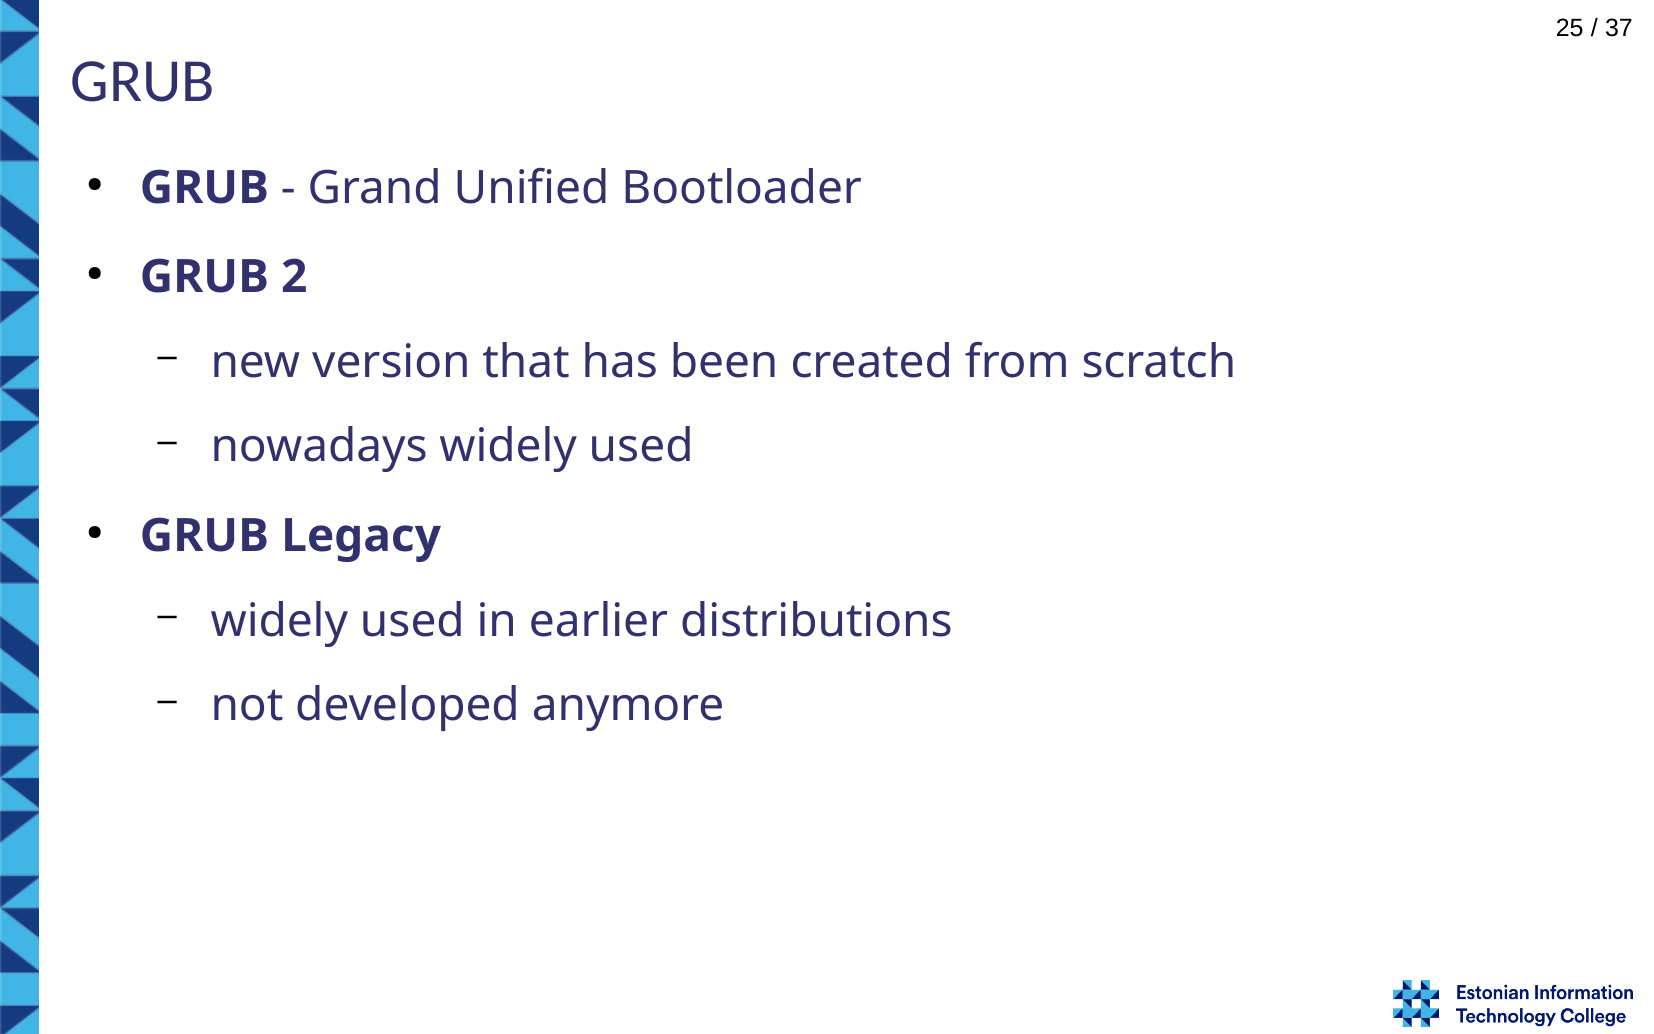

# GRUB
GRUB - Grand Unified Bootloader
GRUB 2
new version that has been created from scratch
nowadays widely used
GRUB Legacy
widely used in earlier distributions
not developed anymore